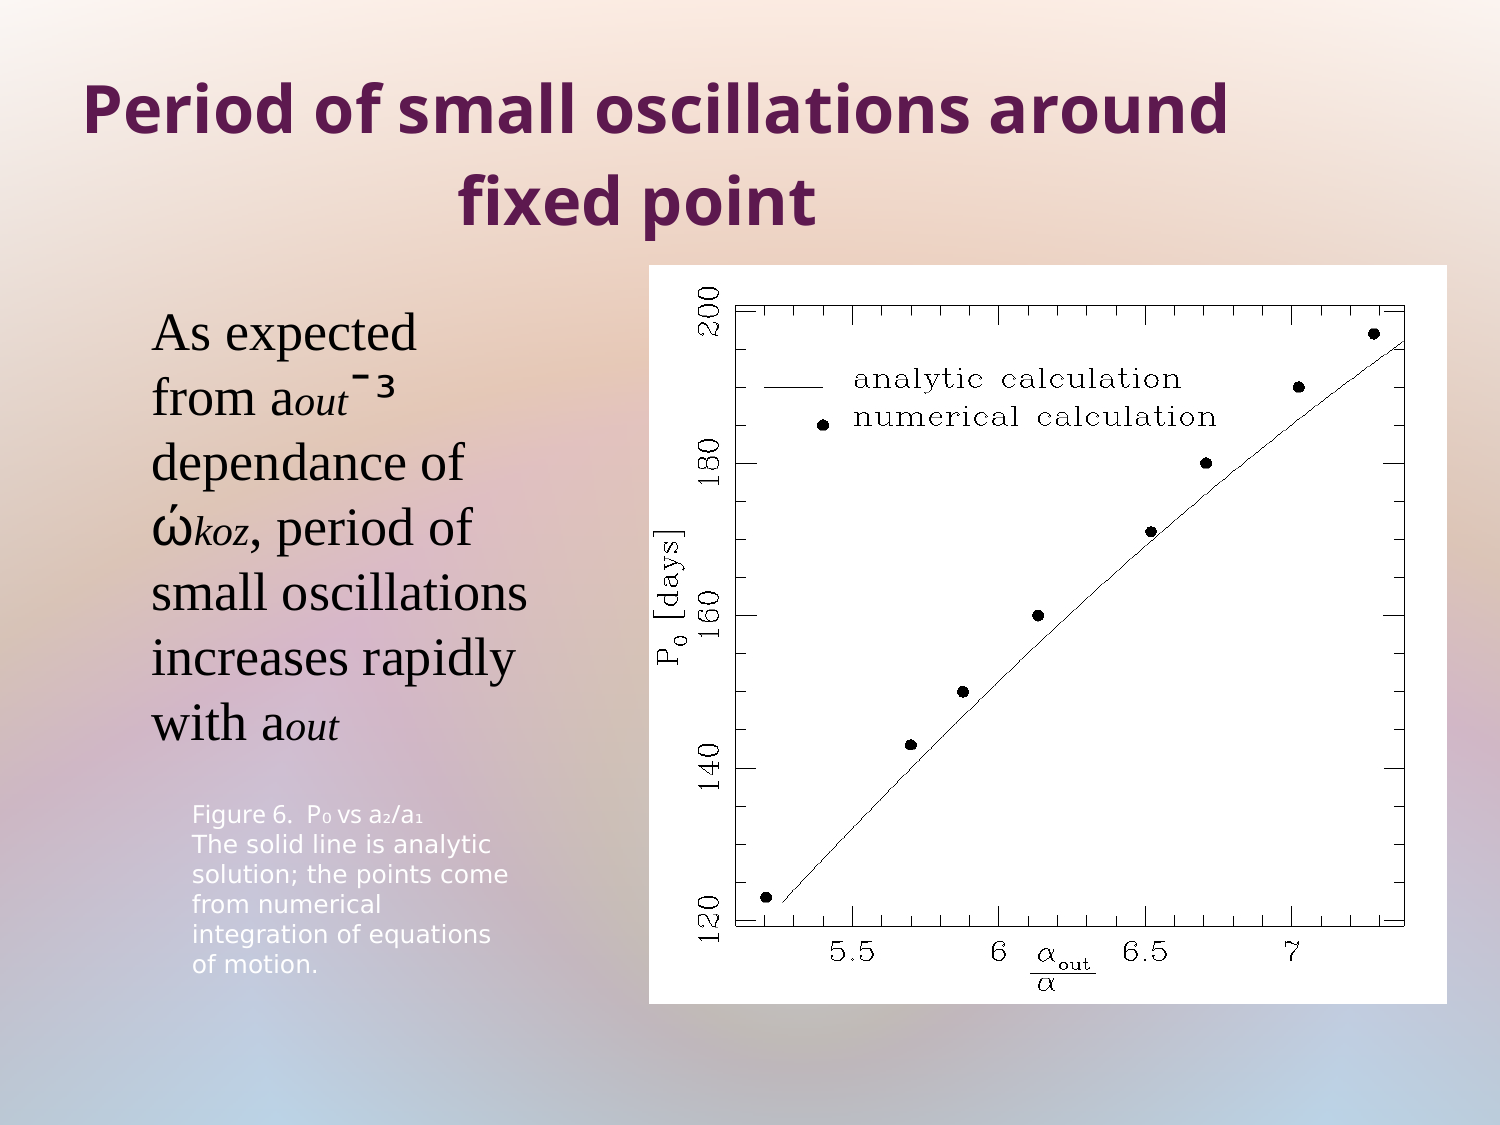

# Period of small oscillations around fixed point
As expected from aout¯³ dependance of ώkoz, period of small oscillations increases rapidly with aout
Figure 6. P₀ vs a₂/a₁
The solid line is analytic solution; the points come from numerical integration of equations of motion.